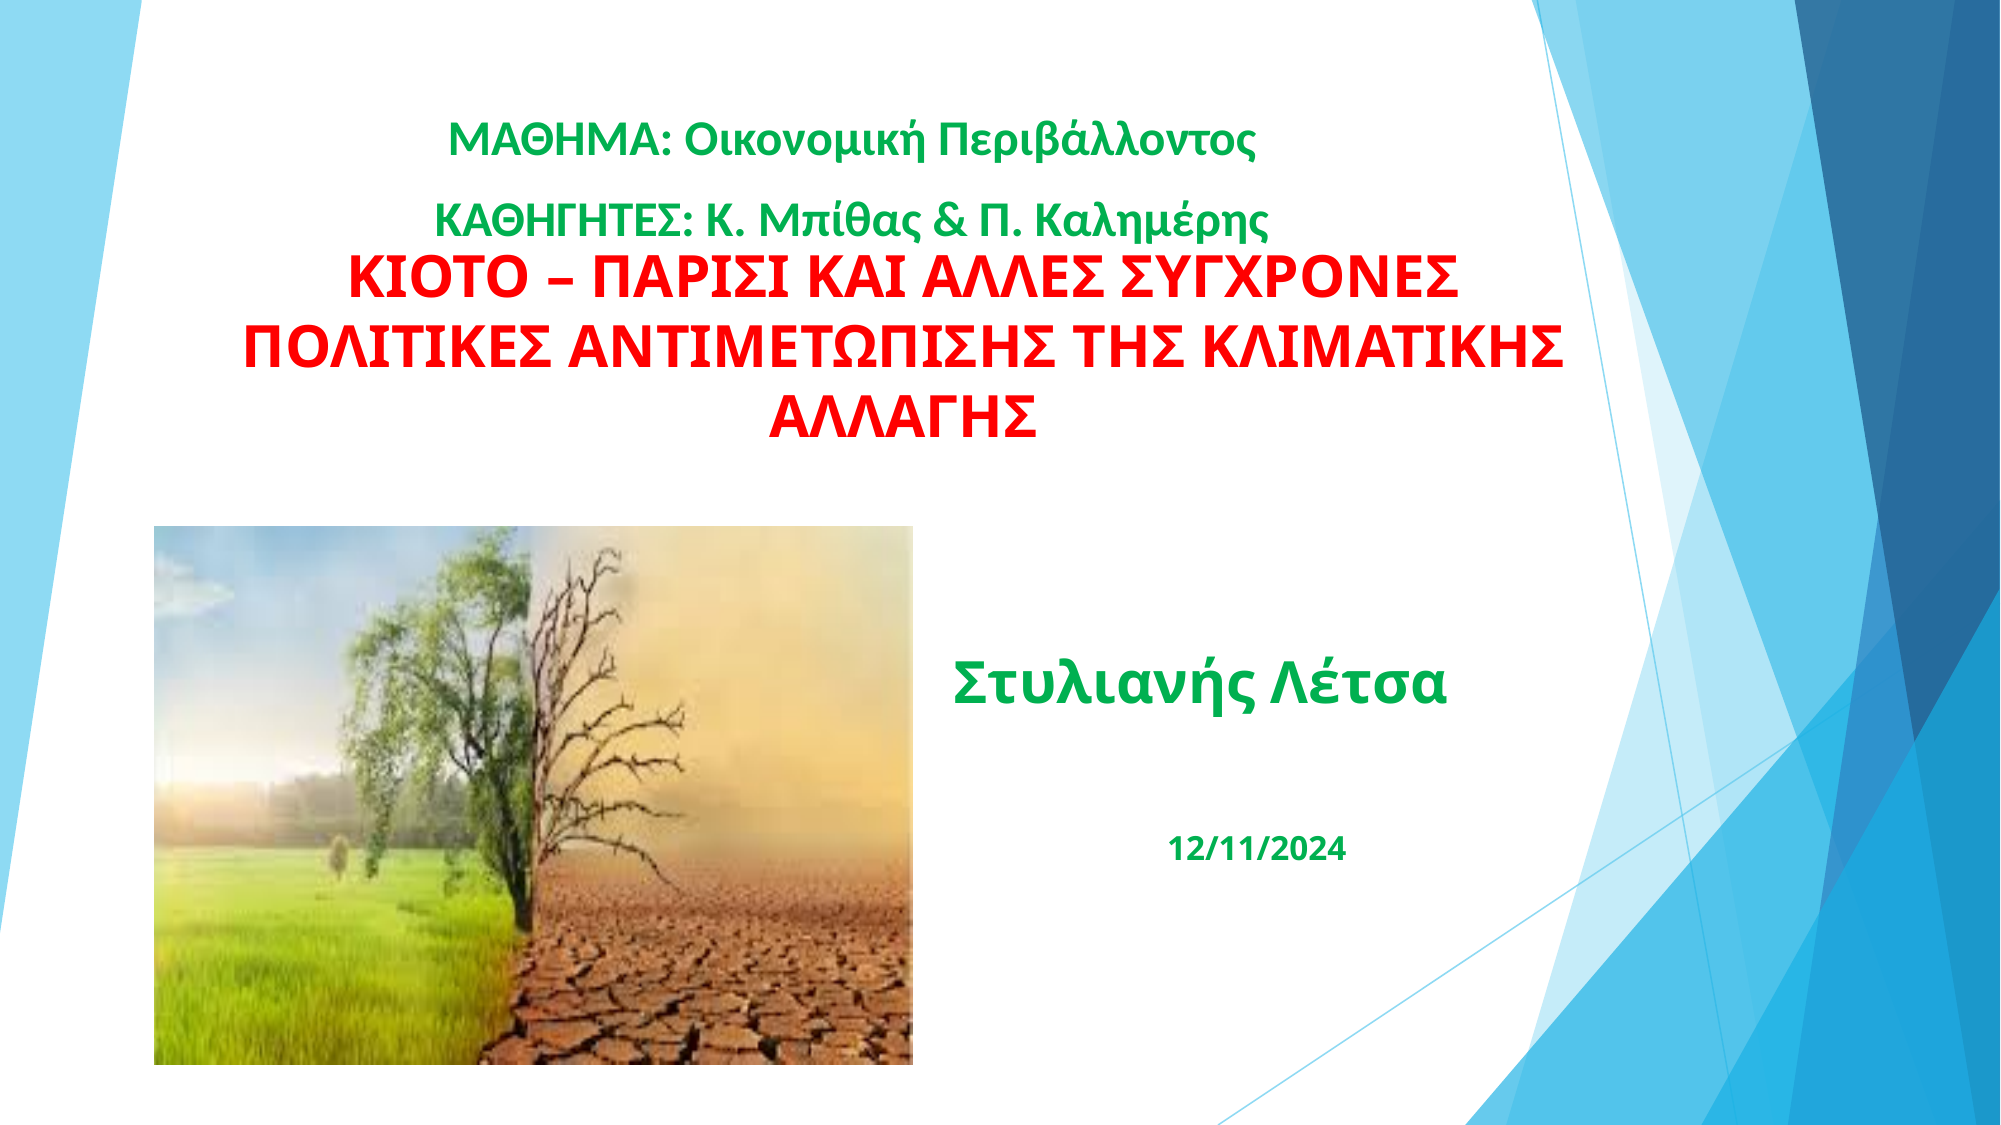

# ΚΙΟΤΟ – ΠΑΡΙΣΙ ΚΑΙ ΑΛΛΕΣ ΣΥΓΧΡΟΝΕΣ ΠΟΛΙΤΙΚΕΣ ΑΝΤΙΜΕΤΩΠΙΣΗΣ ΤΗΣ ΚΛΙΜΑΤΙΚΗΣ ΑΛΛΑΓΗΣ
ΜΑΘΗΜΑ: Oικονομική Περιβάλλοντος
ΚΑΘΗΓΗΤΕΣ: Κ. Μπίθας & Π. Καλημέρης
 της Στυλιανής Λέτσα
 12/11/2024